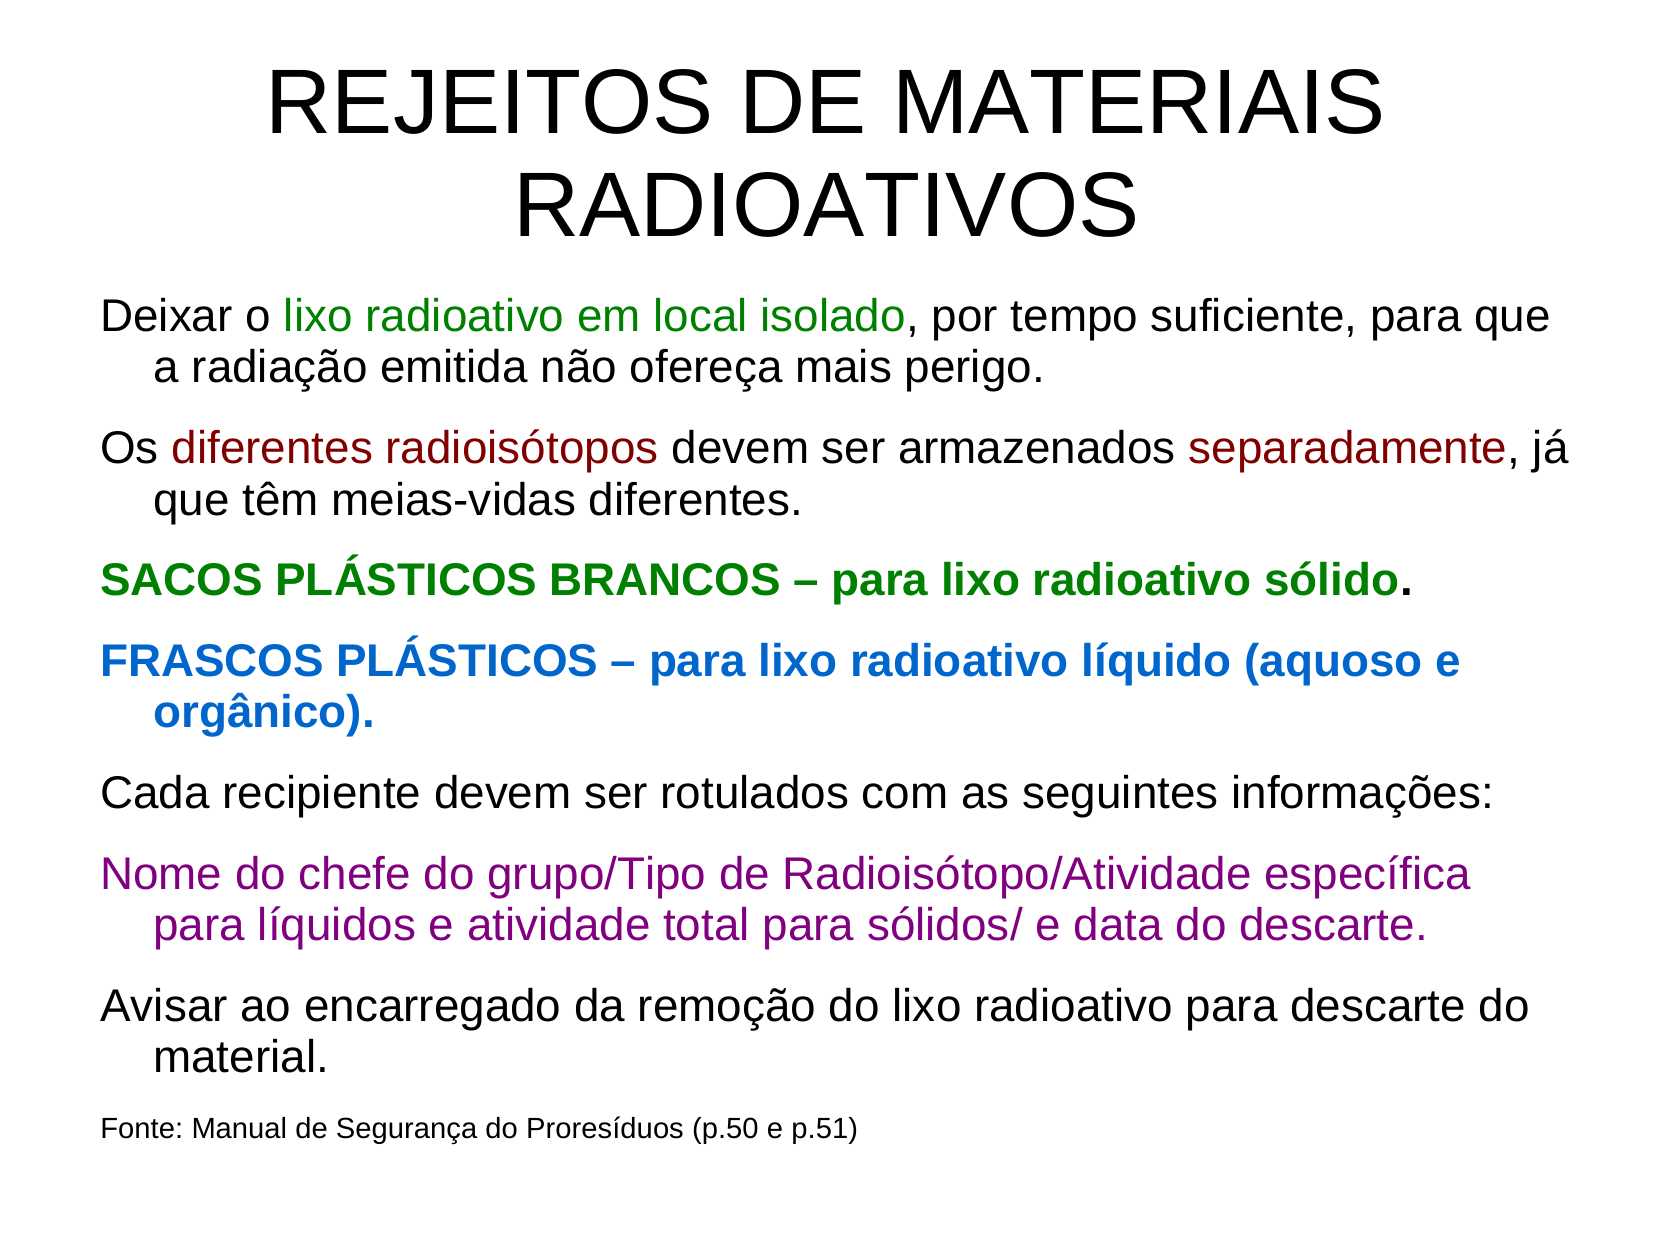

# REJEITOS DE MATERIAIS RADIOATIVOS
Deixar o lixo radioativo em local isolado, por tempo suficiente, para que a radiação emitida não ofereça mais perigo.
Os diferentes radioisótopos devem ser armazenados separadamente, já que têm meias-vidas diferentes.
SACOS PLÁSTICOS BRANCOS – para lixo radioativo sólido.
FRASCOS PLÁSTICOS – para lixo radioativo líquido (aquoso e orgânico).
Cada recipiente devem ser rotulados com as seguintes informações:
Nome do chefe do grupo/Tipo de Radioisótopo/Atividade específica para líquidos e atividade total para sólidos/ e data do descarte.
Avisar ao encarregado da remoção do lixo radioativo para descarte do material.
Fonte: Manual de Segurança do Proresíduos (p.50 e p.51)